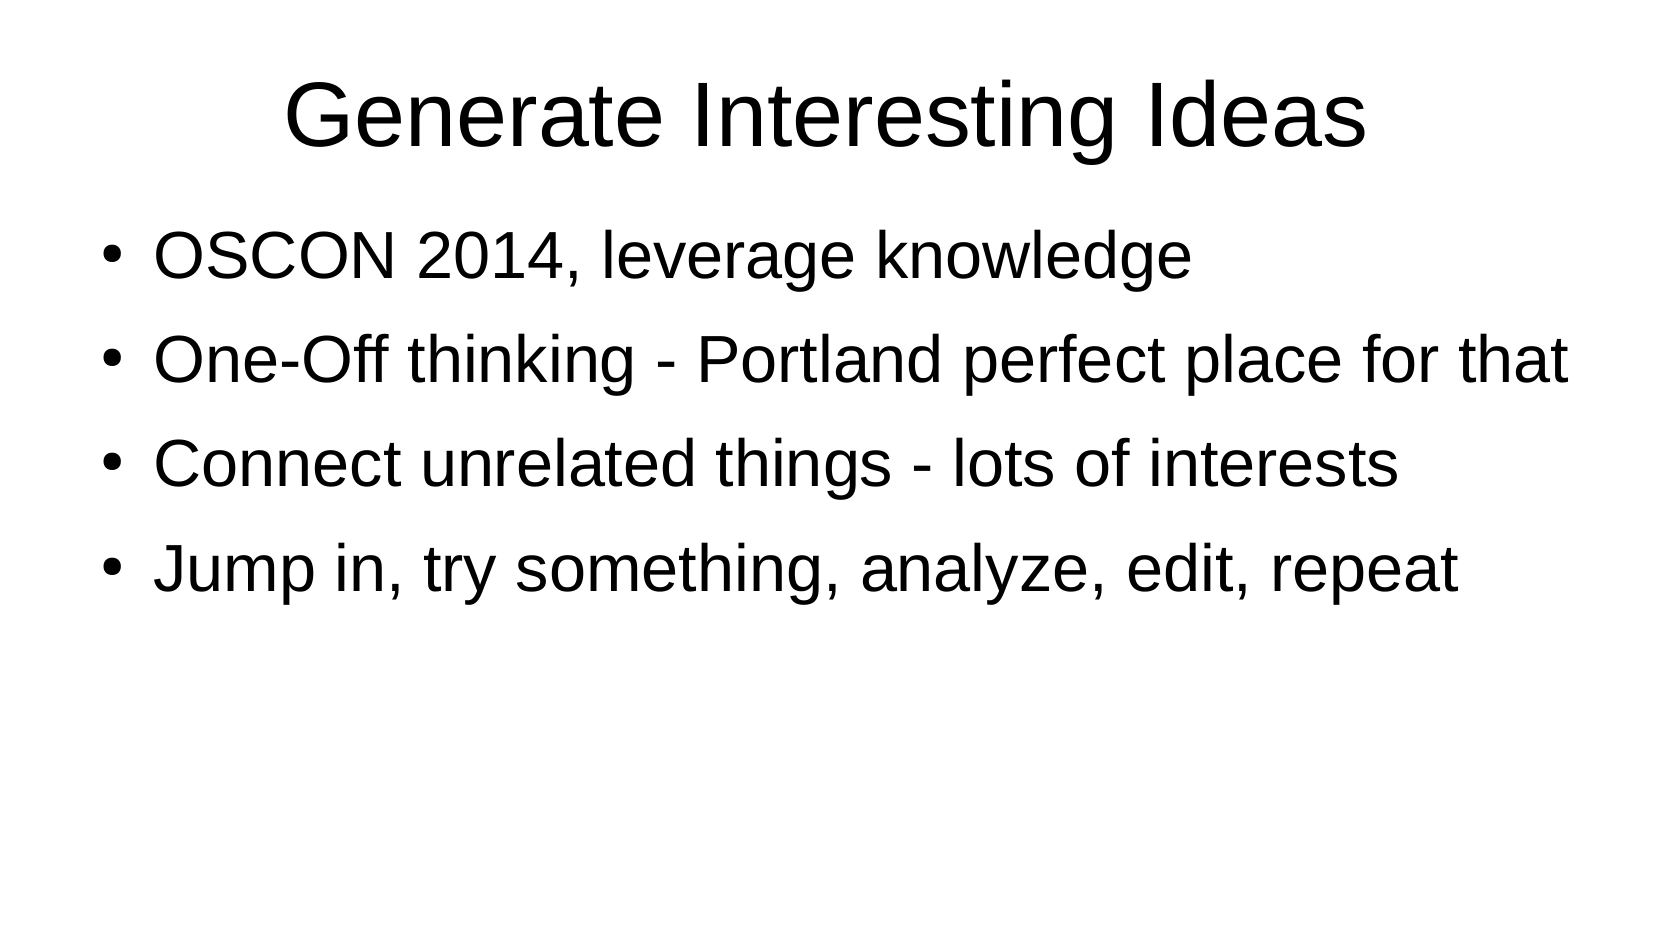

# Generate Interesting Ideas
OSCON 2014, leverage knowledge
One-Off thinking - Portland perfect place for that
Connect unrelated things - lots of interests
Jump in, try something, analyze, edit, repeat